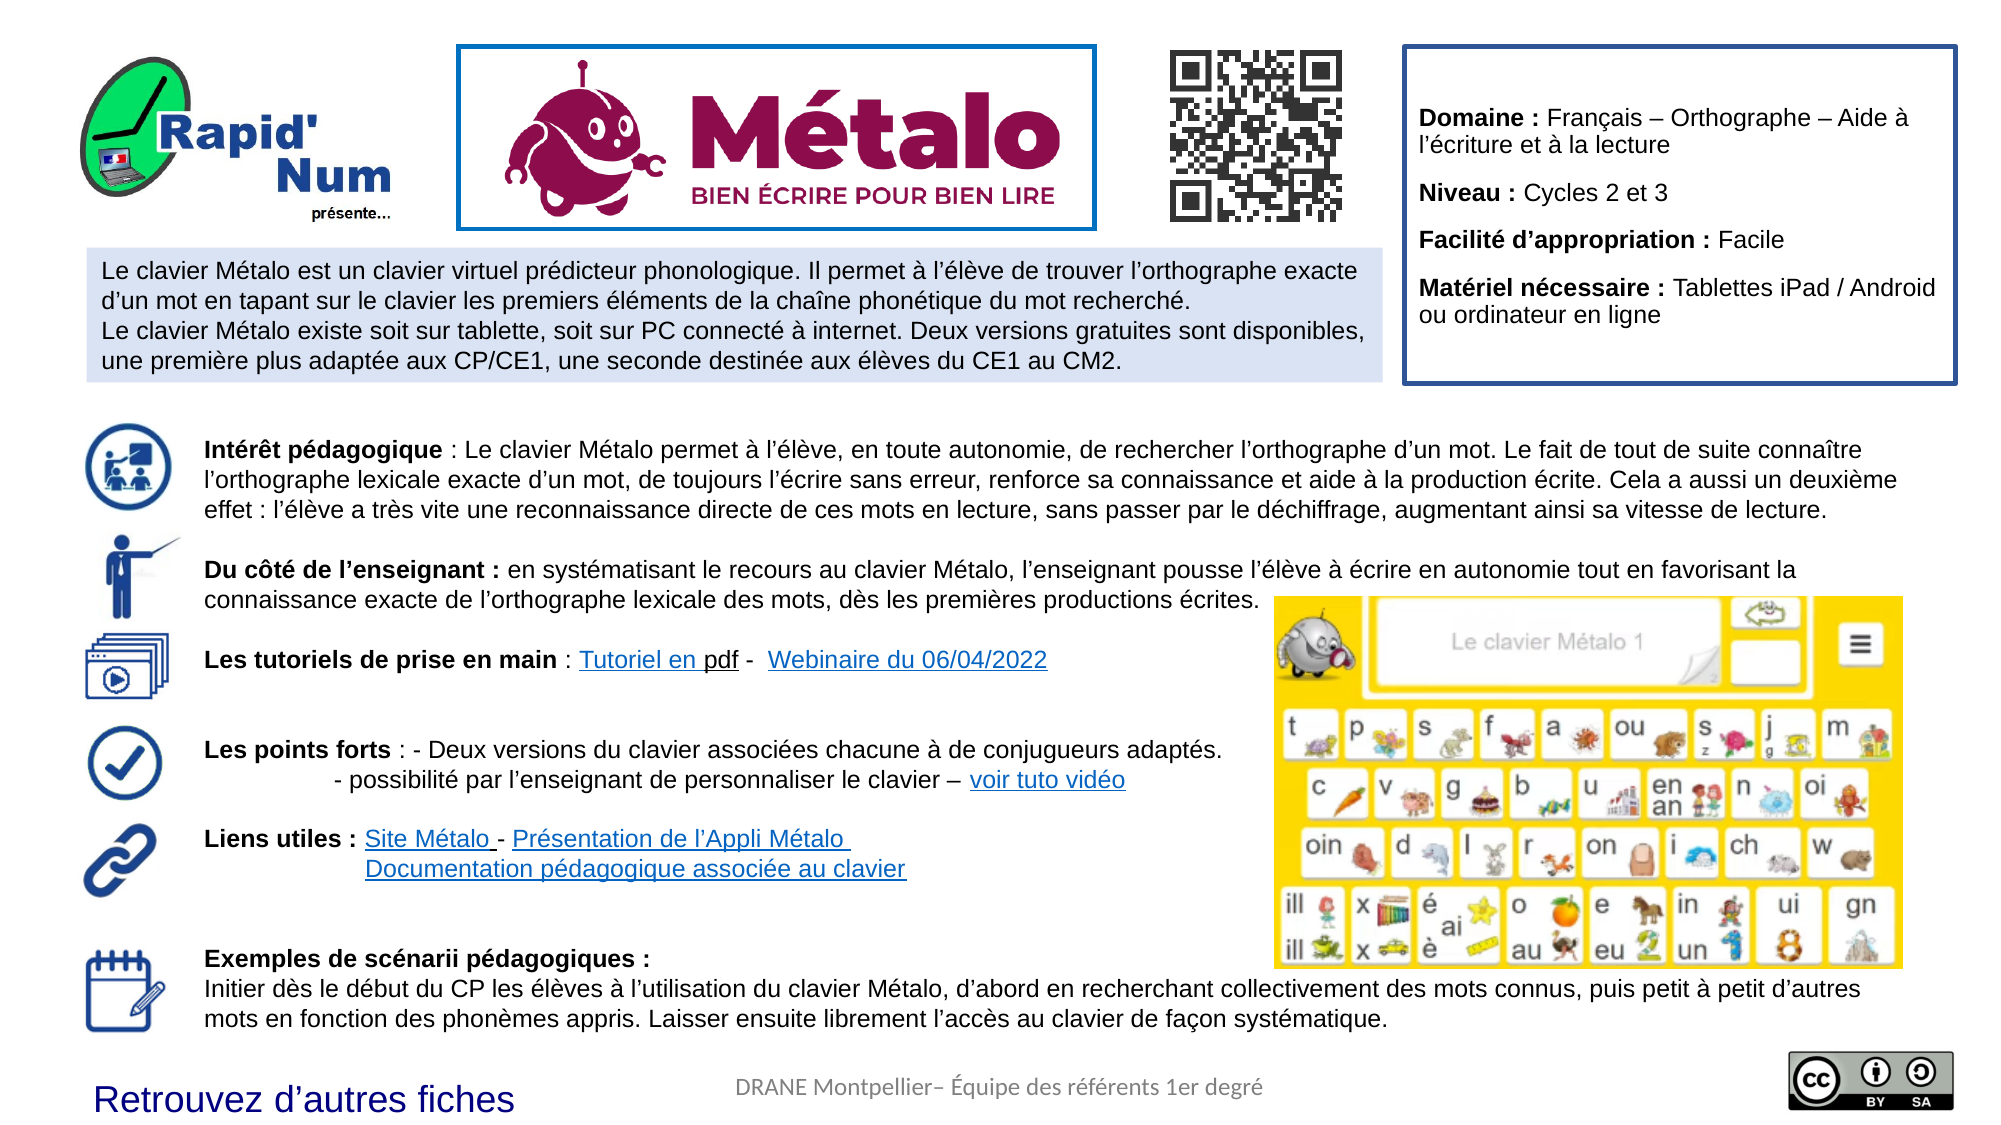

Domaine : Français – Orthographe – Aide à l’écriture et à la lecture
Niveau : Cycles 2 et 3
Facilité d’appropriation : Facile
Matériel nécessaire : Tablettes iPad / Android ou ordinateur en ligne
Le clavier Métalo est un clavier virtuel prédicteur phonologique. Il permet à l’élève de trouver l’orthographe exacte d’un mot en tapant sur le clavier les premiers éléments de la chaîne phonétique du mot recherché.
Le clavier Métalo existe soit sur tablette, soit sur PC connecté à internet. Deux versions gratuites sont disponibles, une première plus adaptée aux CP/CE1, une seconde destinée aux élèves du CE1 au CM2.
Intérêt pédagogique : Le clavier Métalo permet à l’élève, en toute autonomie, de rechercher l’orthographe d’un mot. Le fait de tout de suite connaître l’orthographe lexicale exacte d’un mot, de toujours l’écrire sans erreur, renforce sa connaissance et aide à la production écrite. Cela a aussi un deuxième effet : l’élève a très vite une reconnaissance directe de ces mots en lecture, sans passer par le déchiffrage, augmentant ainsi sa vitesse de lecture.
Du côté de l’enseignant : en systématisant le recours au clavier Métalo, l’enseignant pousse l’élève à écrire en autonomie tout en favorisant la connaissance exacte de l’orthographe lexicale des mots, dès les premières productions écrites.
Les tutoriels de prise en main : Tutoriel en pdf - Webinaire du 06/04/2022
Les points forts : - Deux versions du clavier associées chacune à de conjugueurs adaptés.
	 - possibilité par l’enseignant de personnaliser le clavier – voir tuto vidéo
Liens utiles : Site Métalo - Présentation de l’Appli Métalo
 Documentation pédagogique associée au clavier
Exemples de scénarii pédagogiques :
Initier dès le début du CP les élèves à l’utilisation du clavier Métalo, d’abord en recherchant collectivement des mots connus, puis petit à petit d’autres mots en fonction des phonèmes appris. Laisser ensuite librement l’accès au clavier de façon systématique.
DRANE Montpellier– Équipe des référents 1er degré
Retrouvez d’autres fiches Rapid’Num